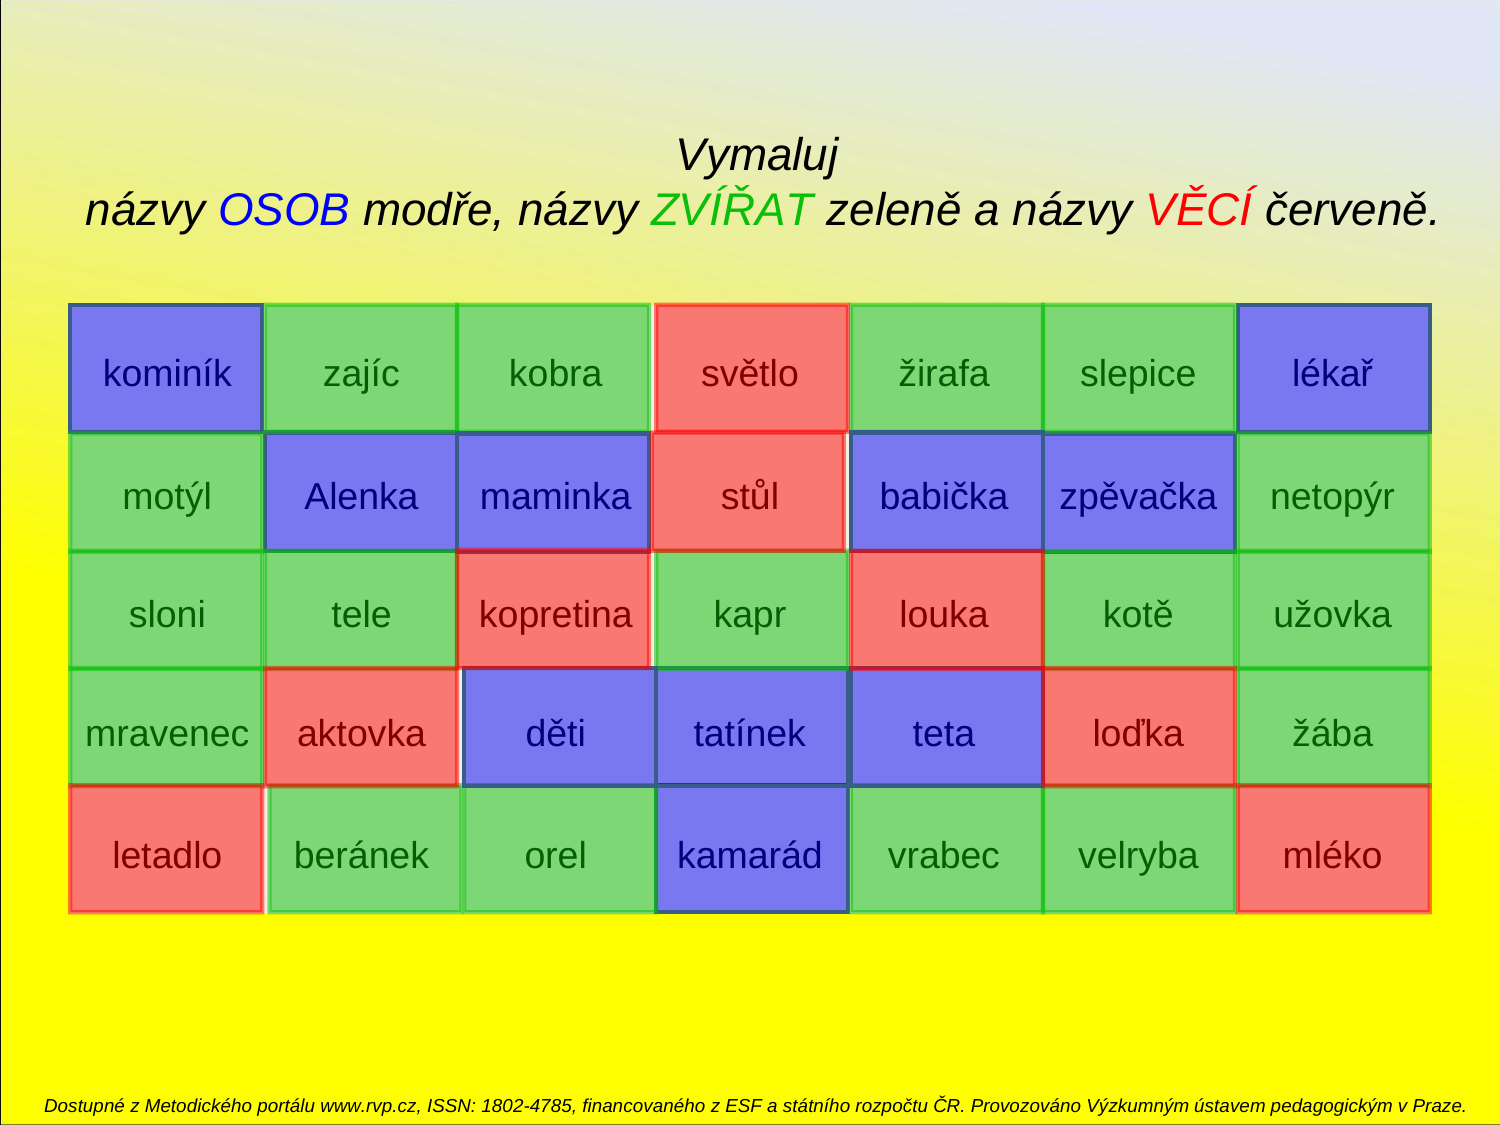

Vymaluj
názvy OSOB modře, názvy ZVÍŘAT zeleně a názvy VĚCÍ červeně.
| kominík | zajíc | kobra | světlo | žirafa | slepice | lékař |
| --- | --- | --- | --- | --- | --- | --- |
| motýl | Alenka | maminka | stůl | babička | zpěvačka | netopýr |
| sloni | tele | kopretina | kapr | louka | kotě | užovka |
| mravenec | aktovka | děti | tatínek | teta | loďka | žába |
| letadlo | beránek | orel | kamarád | vrabec | velryba | mléko |
Dostupné z Metodického portálu www.rvp.cz, ISSN: 1802-4785, financovaného z ESF a státního rozpočtu ČR. Provozováno Výzkumným ústavem pedagogickým v Praze.